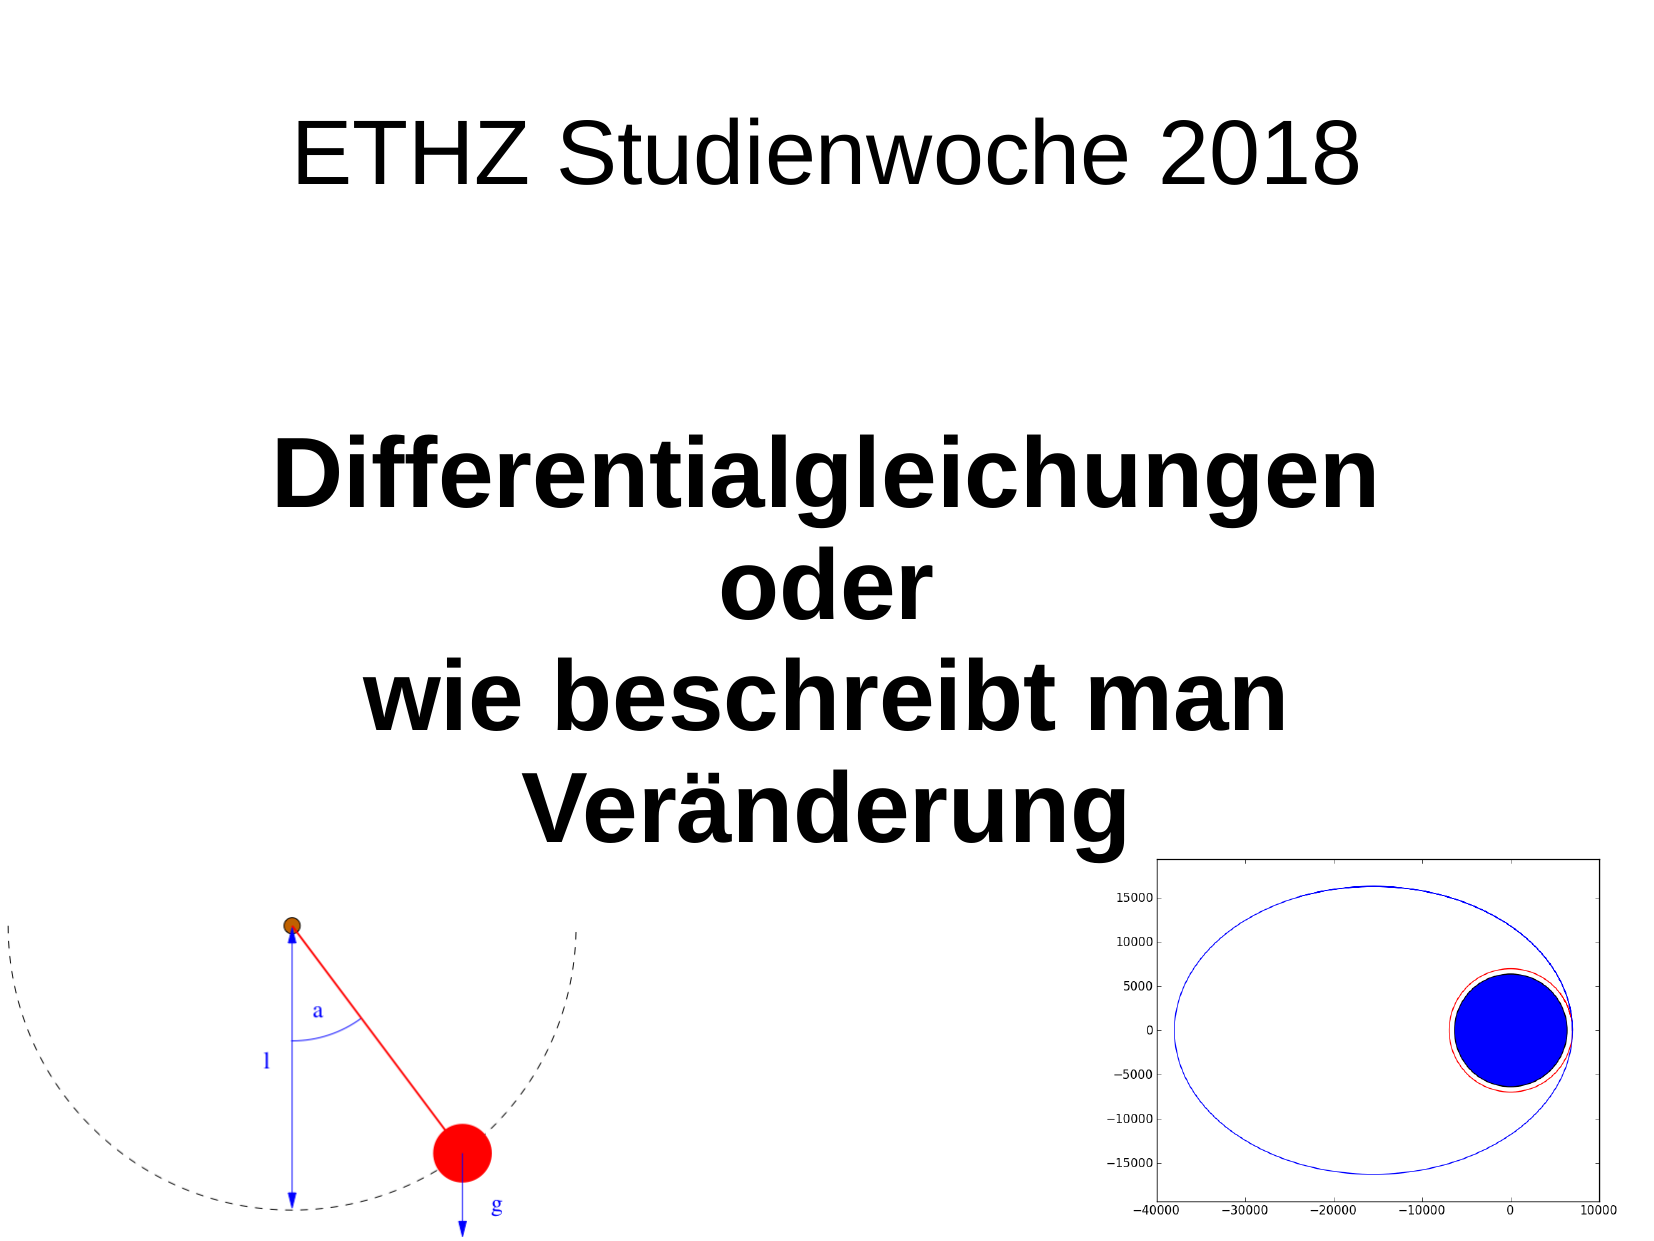

# ETHZ Studienwoche 2018
Differentialgleichungen
oder
wie beschreibt man
Veränderung